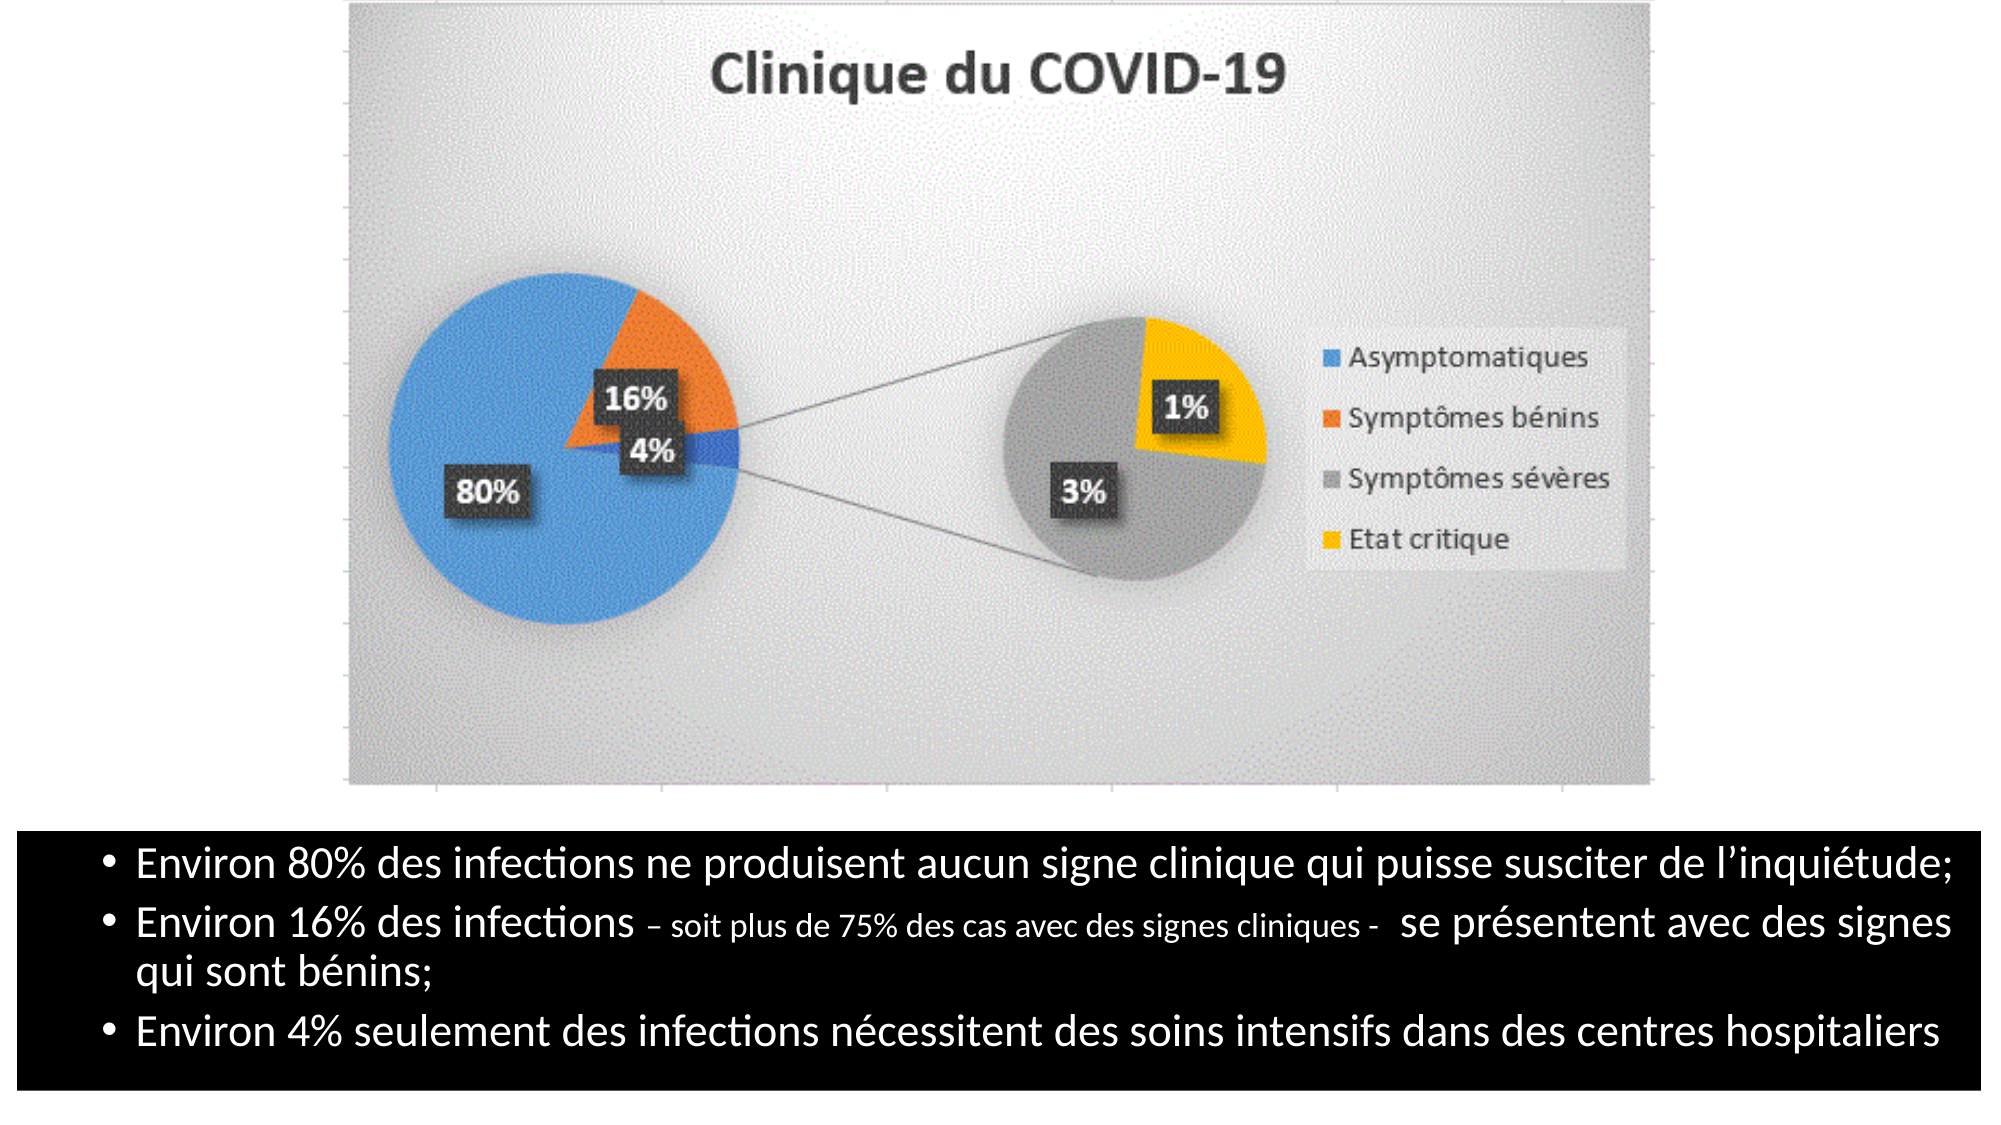

# Environ 80% des infections ne produisent aucun signe clinique qui puisse susciter de l’inquiétude;
Environ 16% des infections – soit plus de 75% des cas avec des signes cliniques - se présentent avec des signes qui sont bénins;
Environ 4% seulement des infections nécessitent des soins intensifs dans des centres hospitaliers